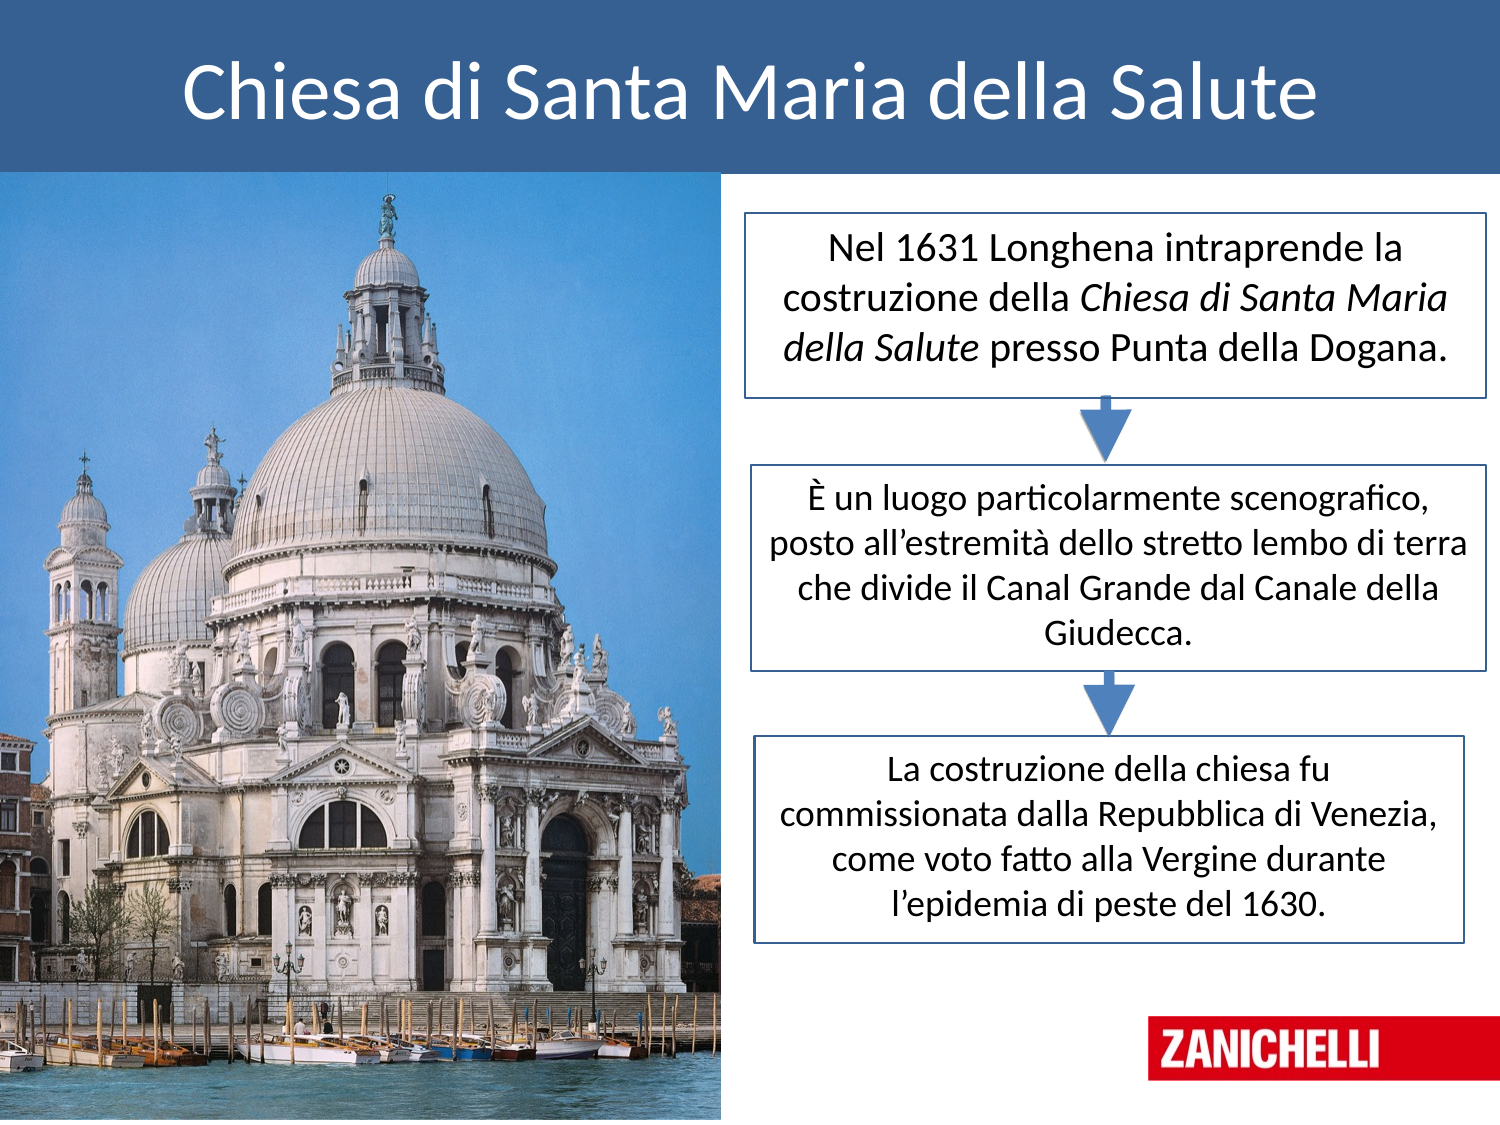

Chiesa di Santa Maria della Salute
Nel 1631 Longhena intraprende la costruzione della Chiesa di Santa Maria della Salute presso Punta della Dogana.
È un luogo particolarmente scenografico, posto all’estremità dello stretto lembo di terra che divide il Canal Grande dal Canale della Giudecca.
La costruzione della chiesa fu commissionata dalla Repubblica di Venezia, come voto fatto alla Vergine durante l’epidemia di peste del 1630.